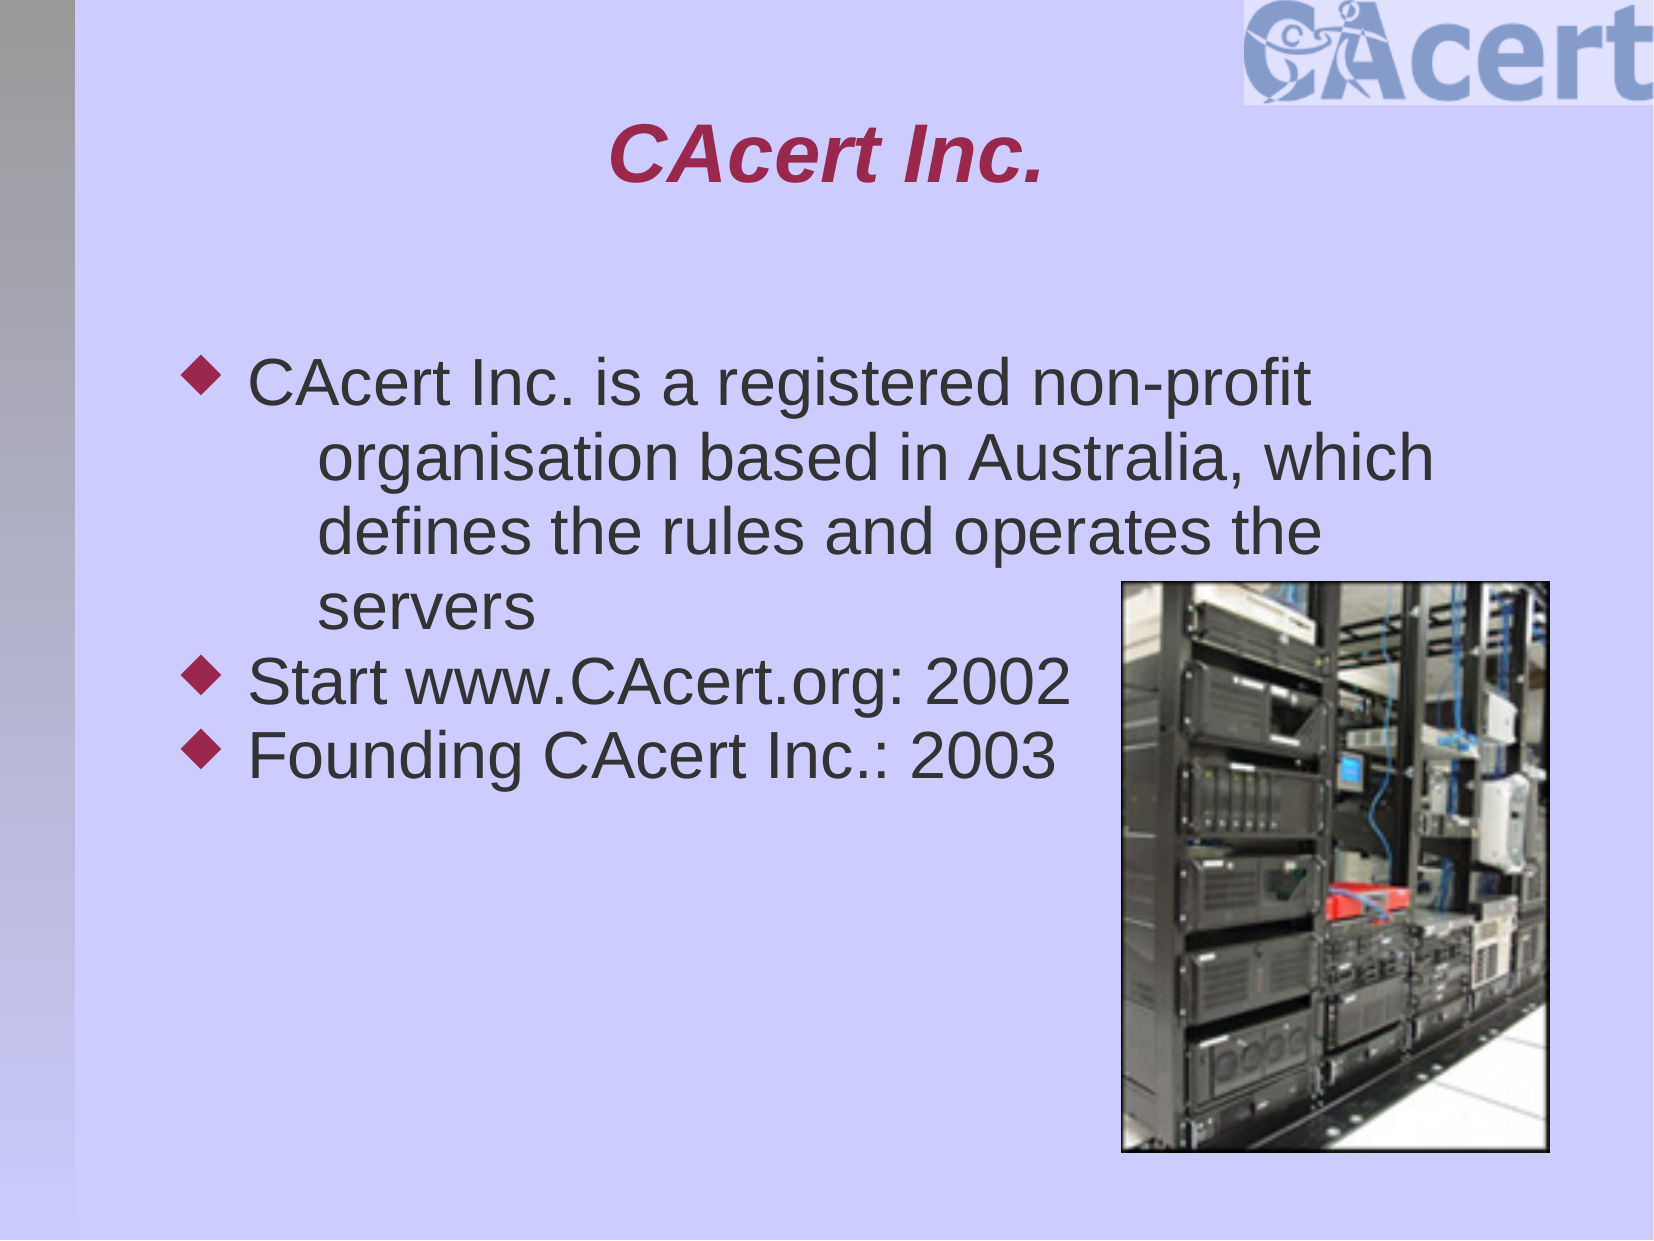

# CAcert Inc.
CAcert Inc. is a registered non-profit organisation based in Australia, which defines the rules and operates the servers
Start www.CAcert.org: 2002
Founding CAcert Inc.: 2003